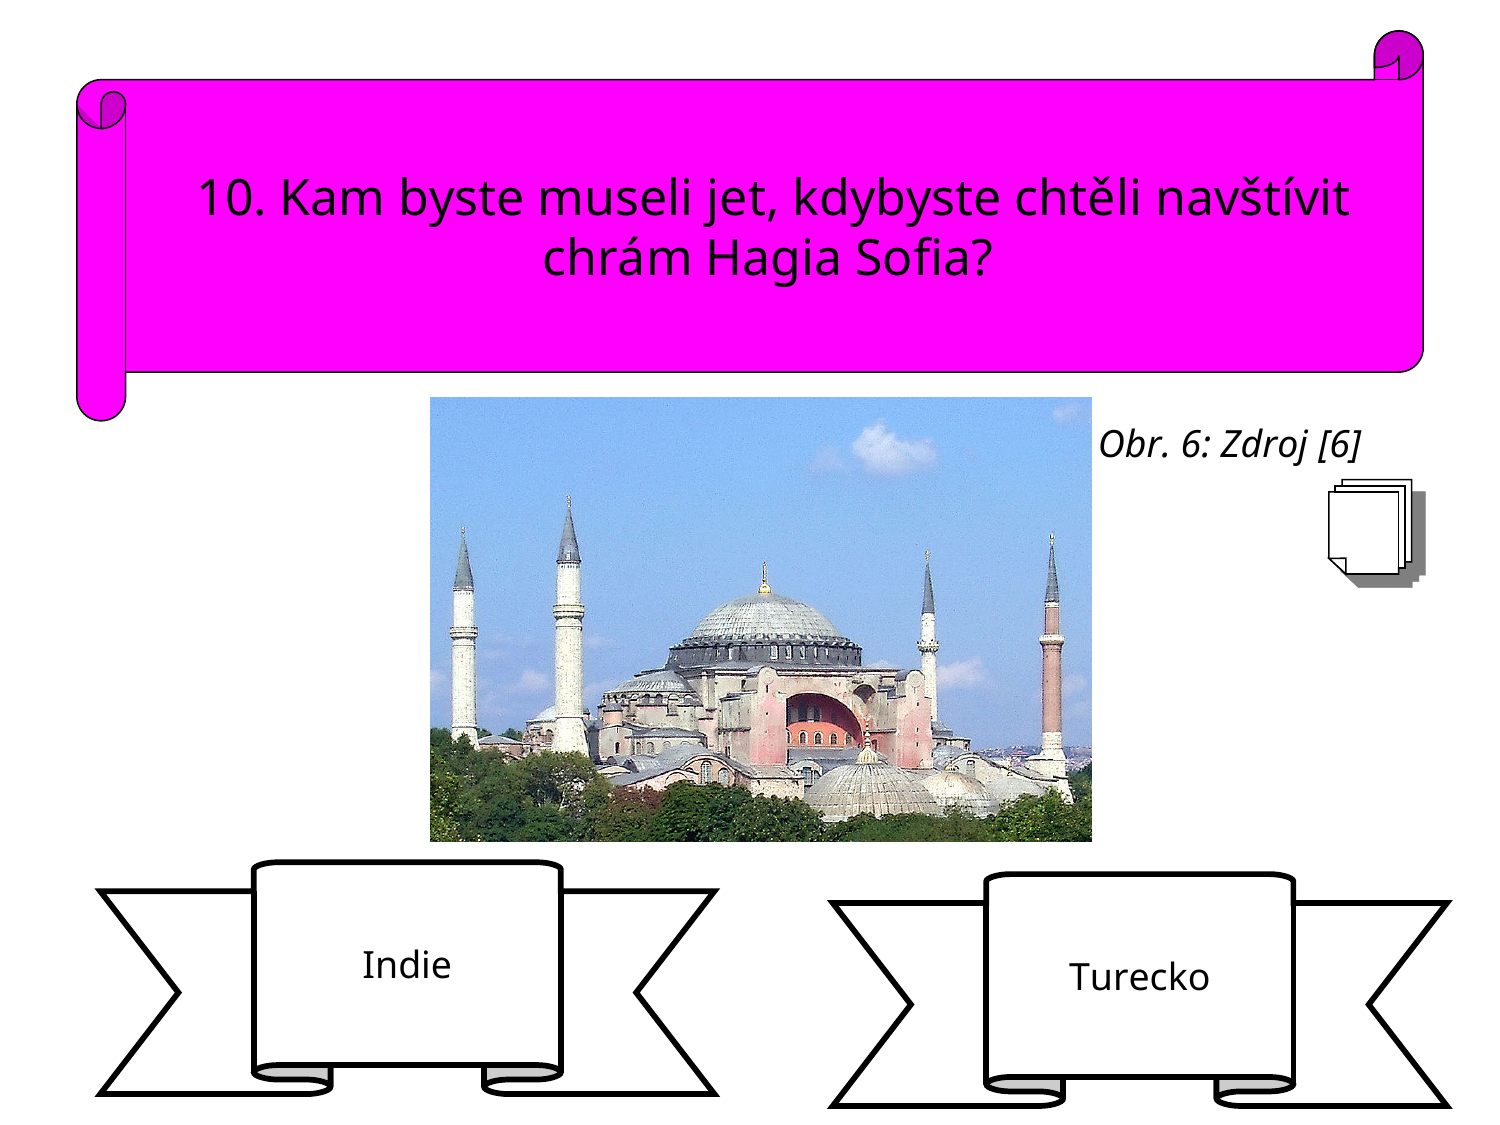

10. Kam byste museli jet, kdybyste chtěli navštívit
chrám Hagia Sofia?
Obr. 6: Zdroj [6]
Indie
Turecko